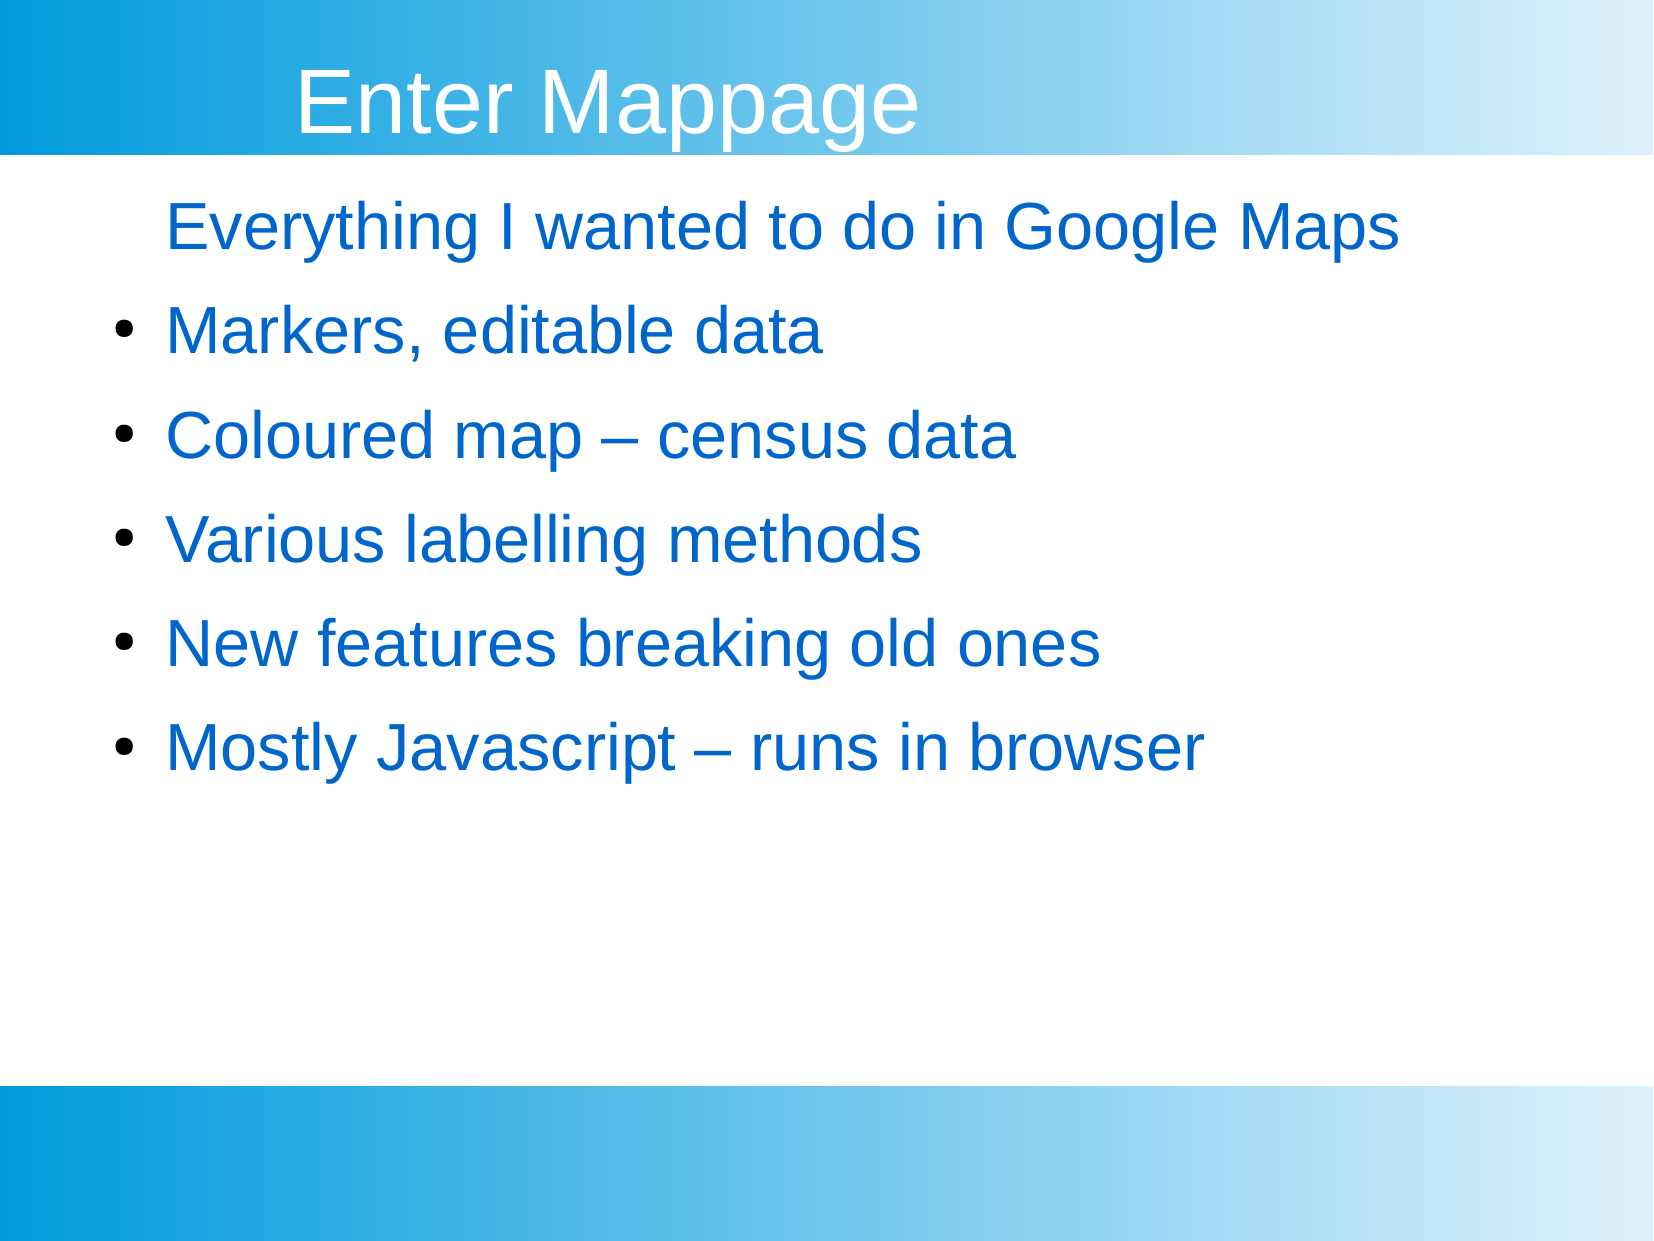

# Enter Mappage
Everything I wanted to do in Google Maps
Markers, editable data
Coloured map – census data
Various labelling methods
New features breaking old ones
Mostly Javascript – runs in browser